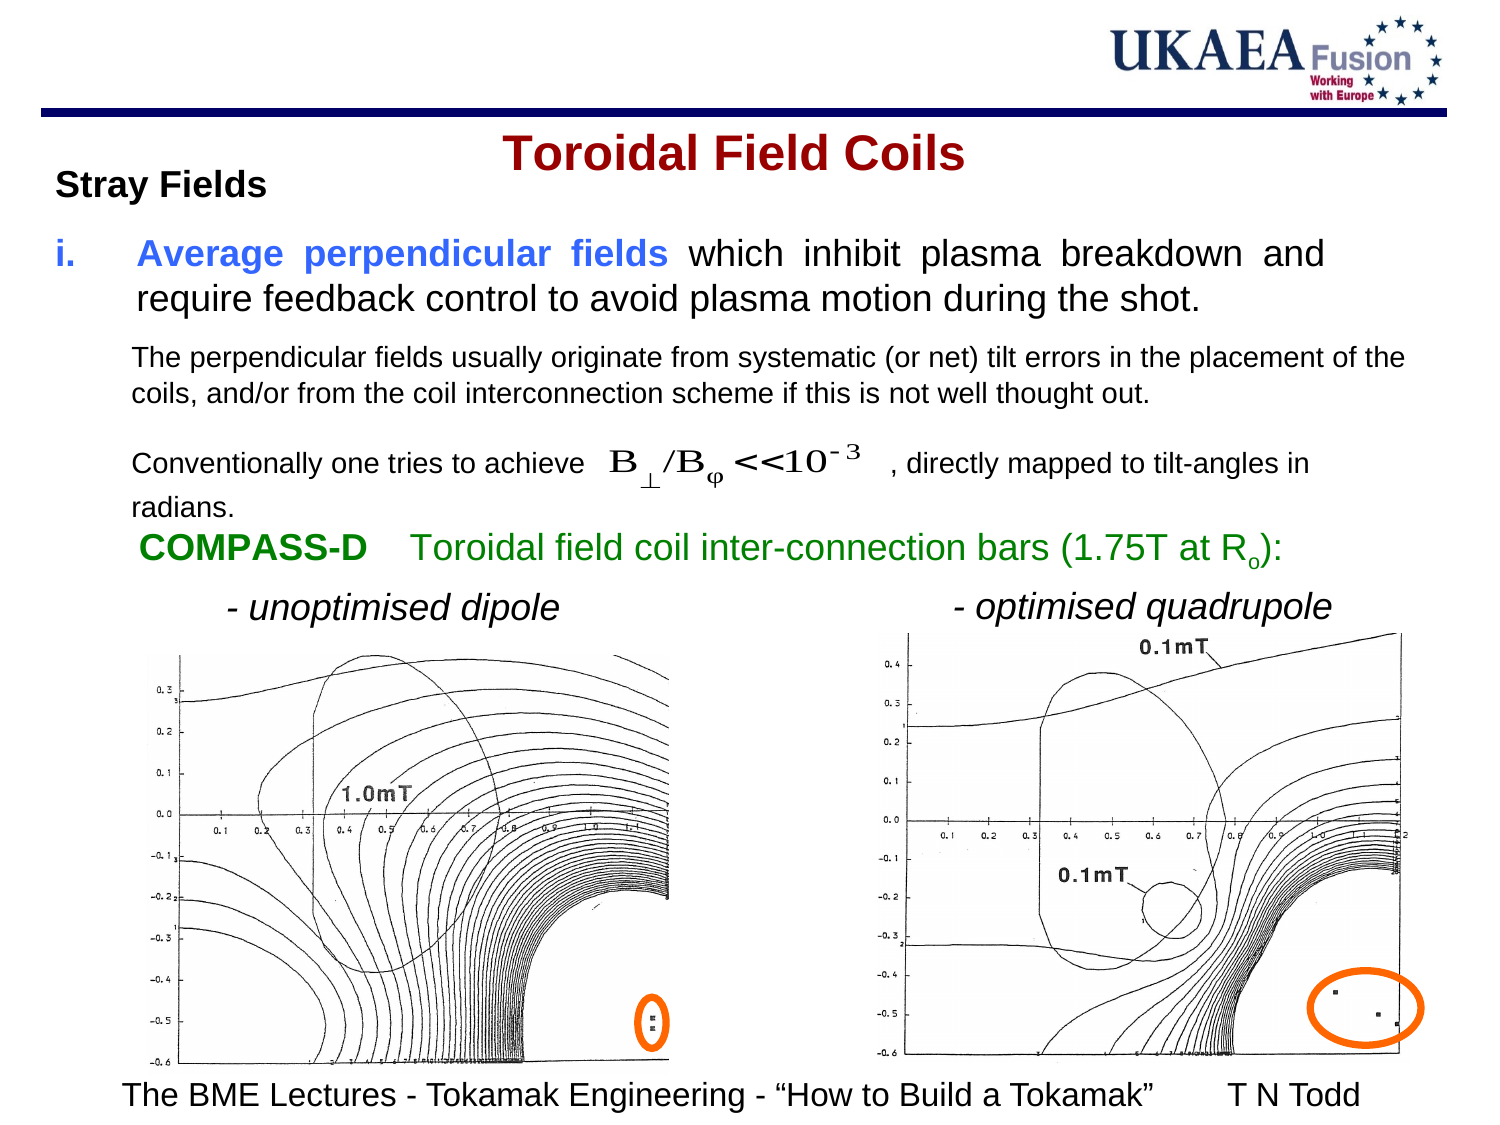

Toroidal Field Coils
Stray Fields
Average perpendicular fields which inhibit plasma breakdown and require feedback control to avoid plasma motion during the shot.
	The perpendicular fields usually originate from systematic (or net) tilt errors in the placement of the coils, and/or from the coil interconnection scheme if this is not well thought out.
	Conventionally one tries to achieve , directly mapped to tilt-angles in radians.
 COMPASS-D Toroidal field coil inter-connection bars (1.75T at Ro):
	- unoptimised dipole
- optimised quadrupole